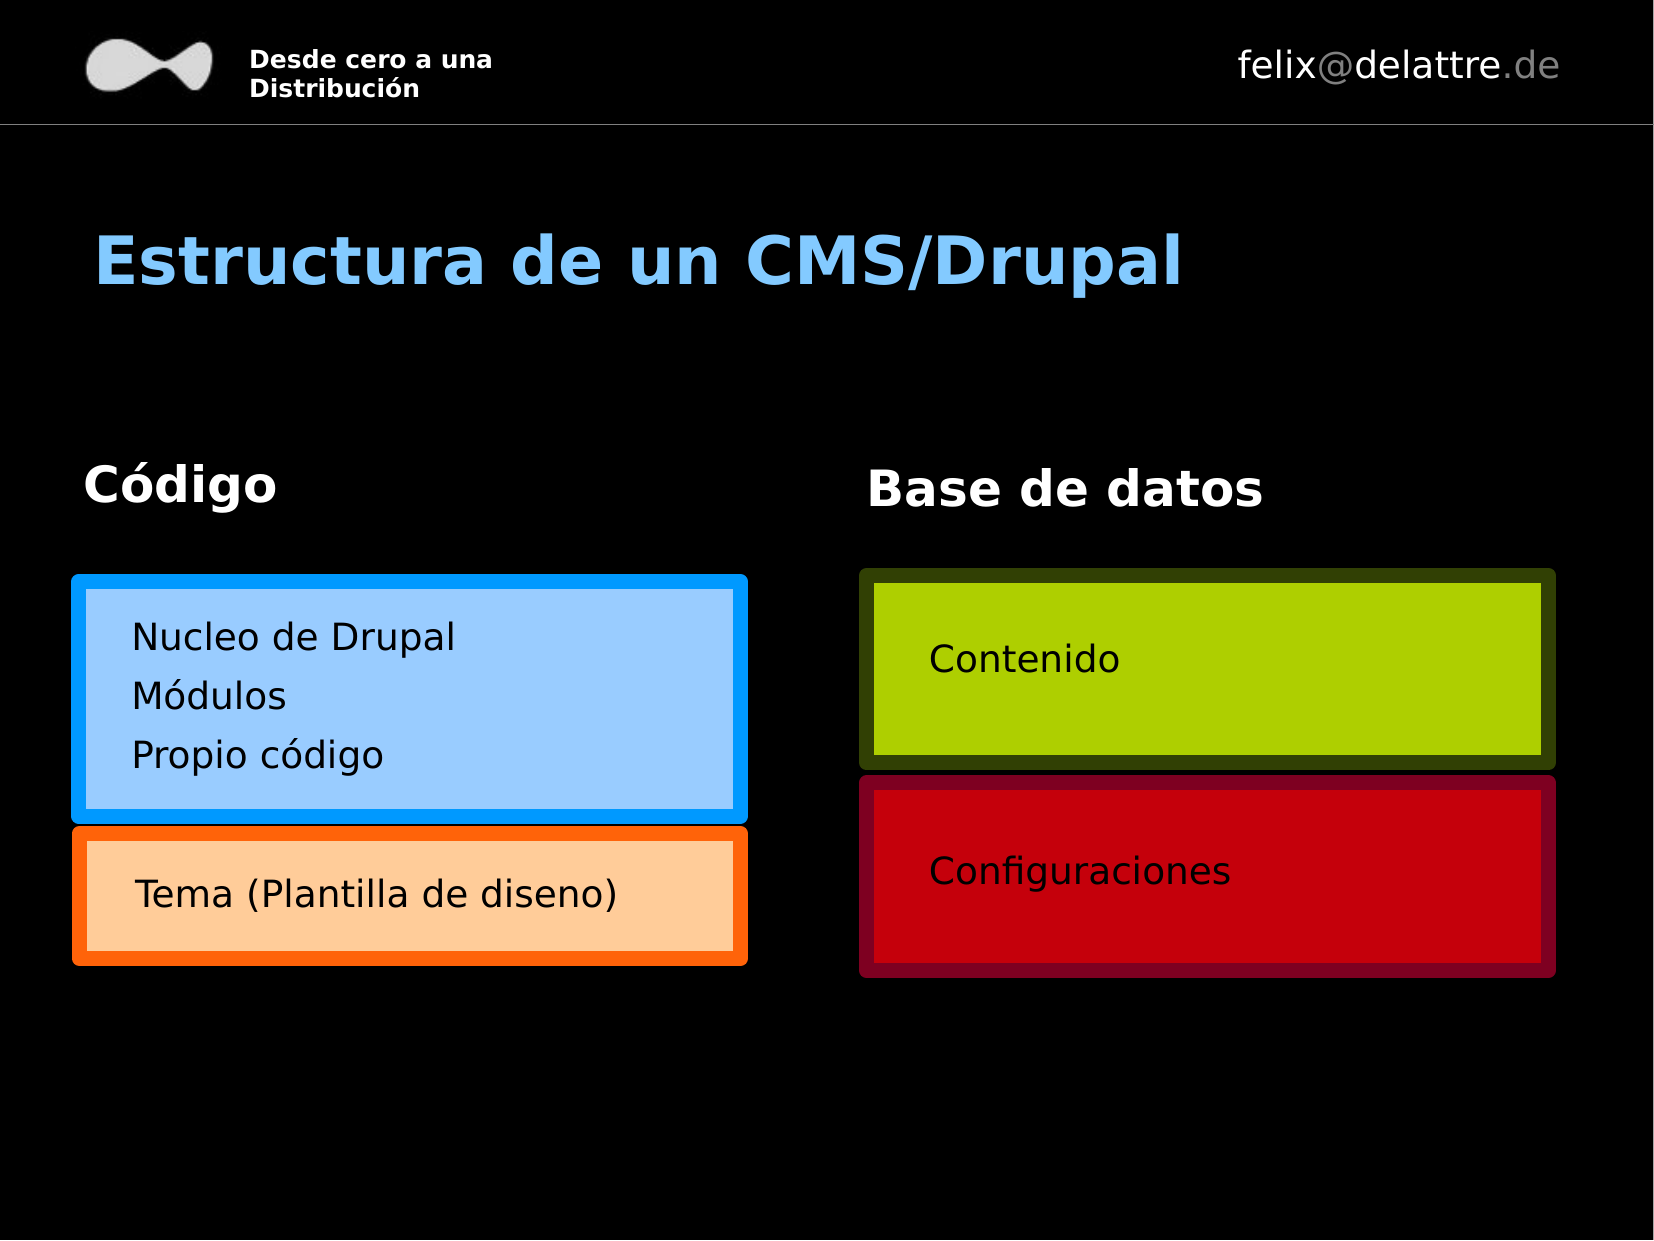

Estructura de un CMS/Drupal
Código
Base de datos
Nucleo de Drupal
Contenido
Módulos
Propio código
Configuraciones
Tema (Plantilla de diseno)